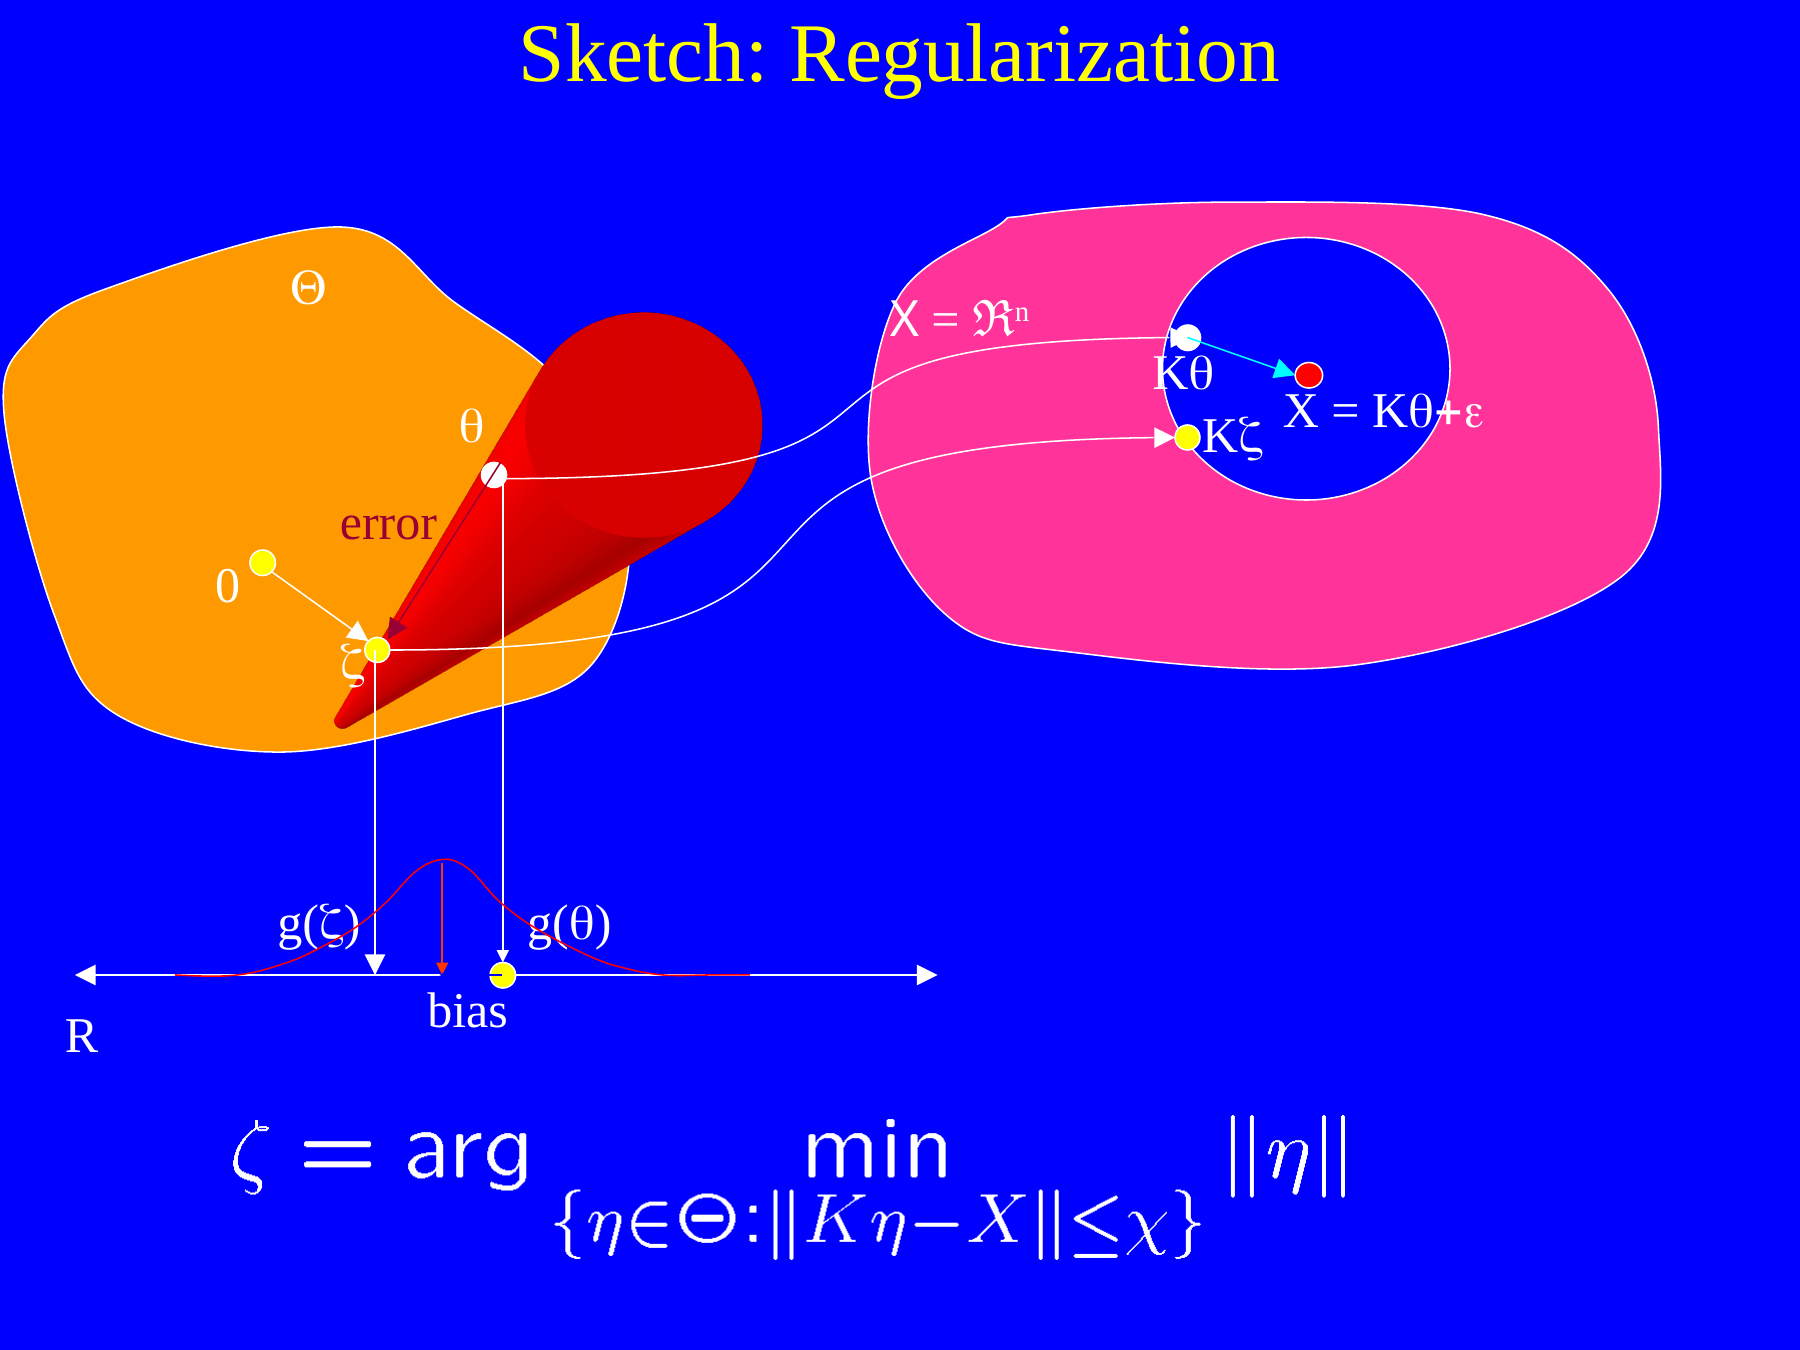

# Sketch: Regularization
X = ℜn

K
X = K
K

error
g()
0

g()
R
bias